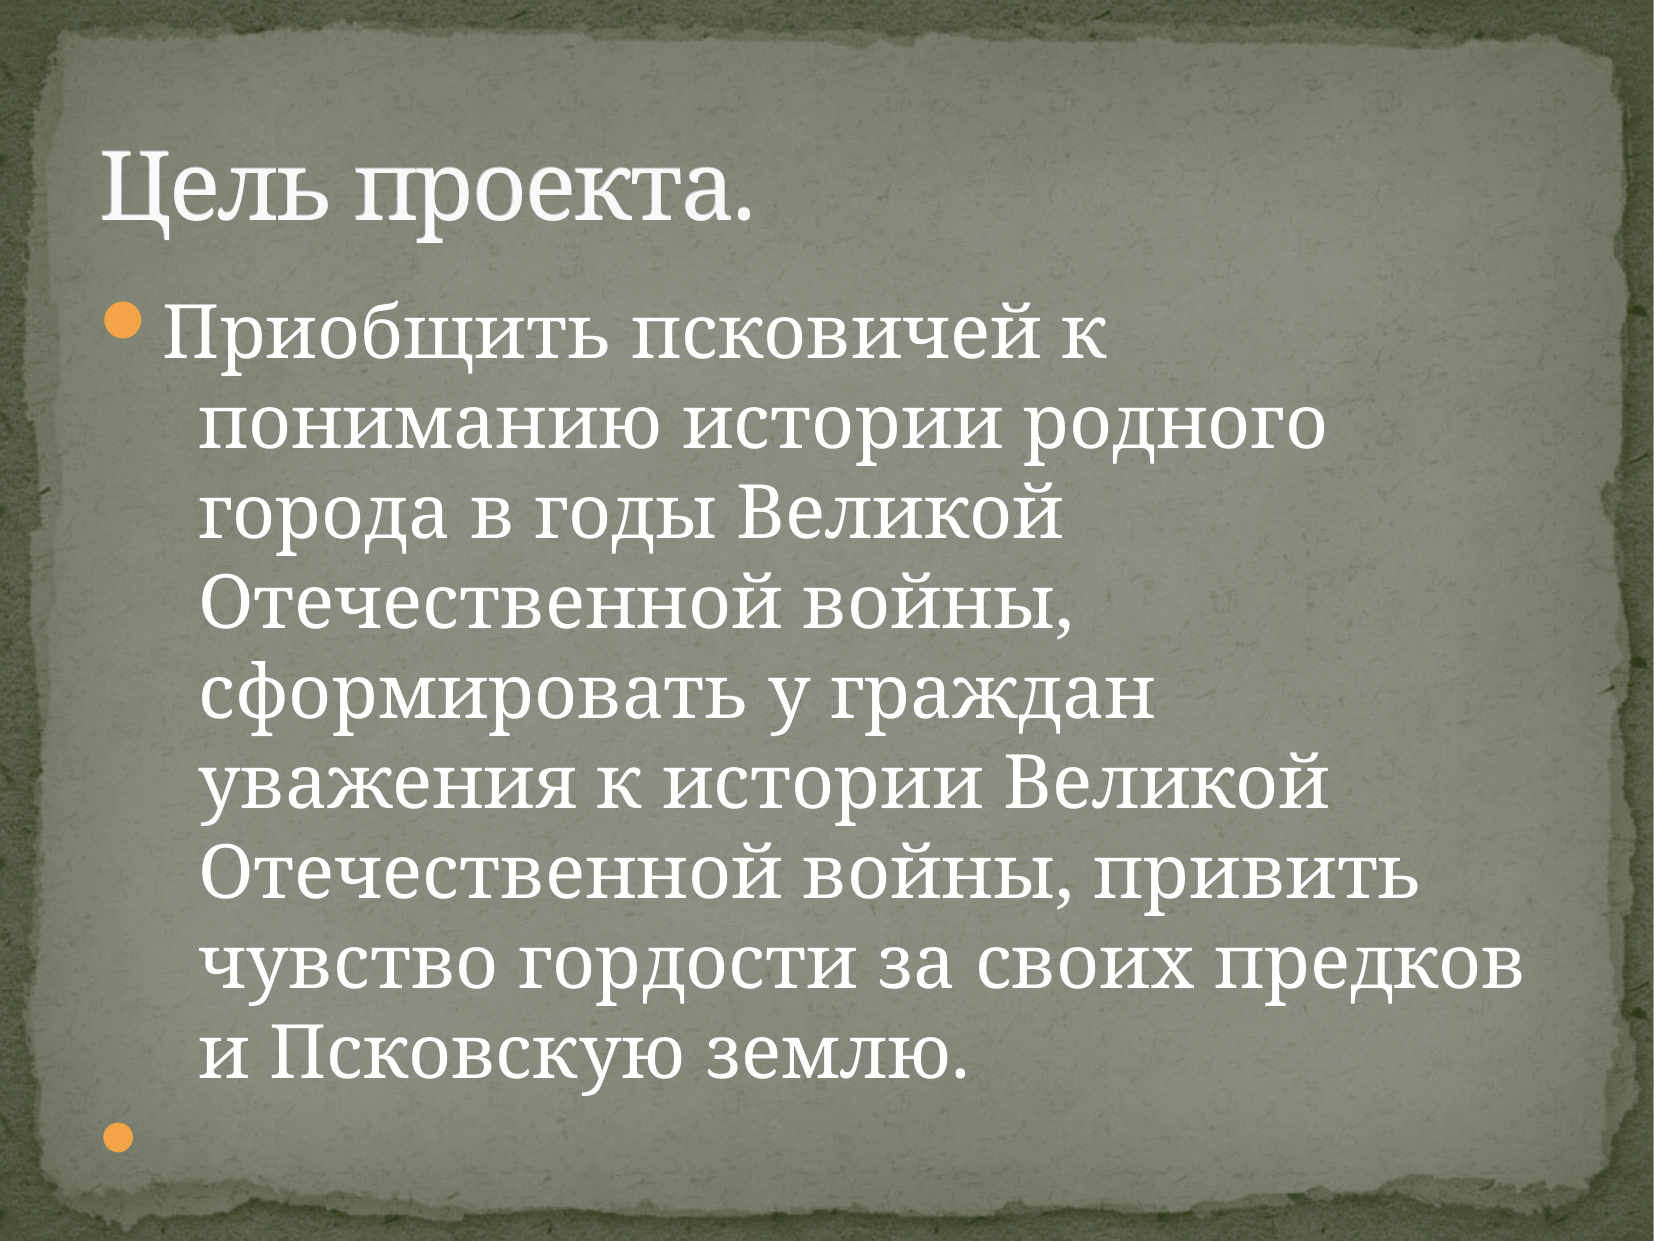

Цель проекта.
# Приобщить псковичей к пониманию истории родного города в годы Великой Отечественной войны, сформировать у граждан уважения к истории Великой Отечественной войны, привить чувство гордости за своих предков и Псковскую землю.